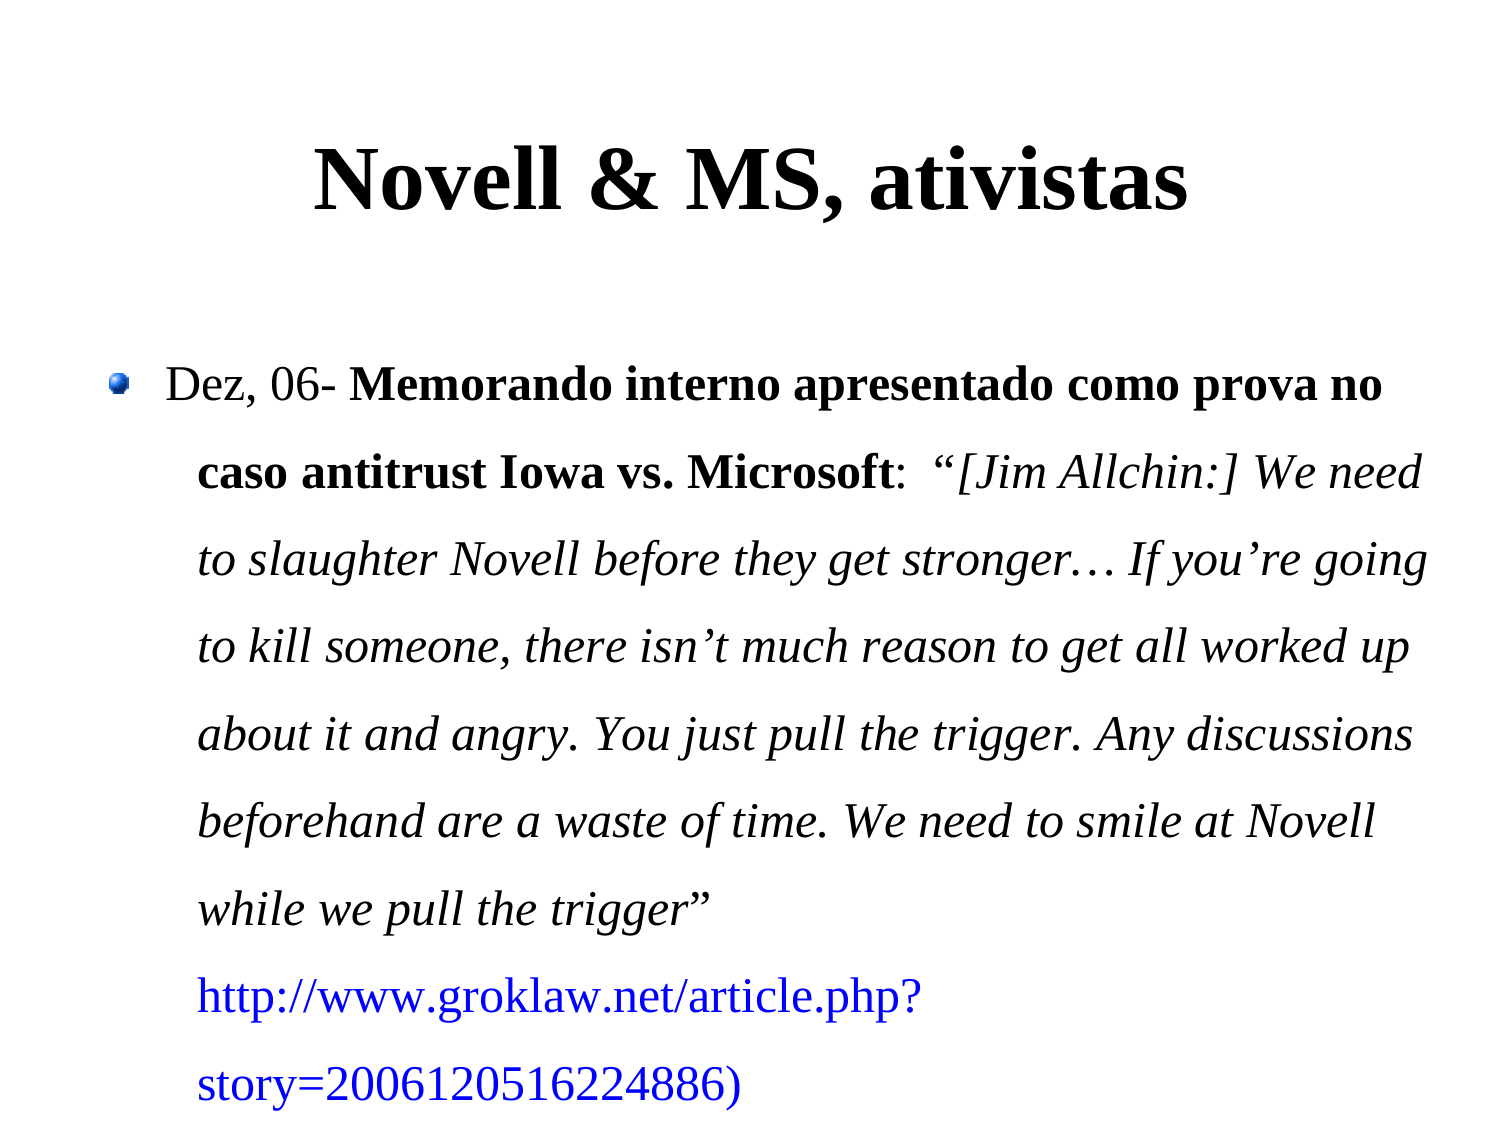

# Novell & MS, ativistas
 Dez, 06- Memorando interno apresentado como prova no caso antitrust Iowa vs. Microsoft: “[Jim Allchin:] We need to slaughter Novell before they get stronger… If you’re going to kill someone, there isn’t much reason to get all worked up about it and angry. You just pull the trigger. Any discussions beforehand are a waste of time. We need to smile at Novell while we pull the trigger”	http://www.groklaw.net/article.php?story=2006120516224886)